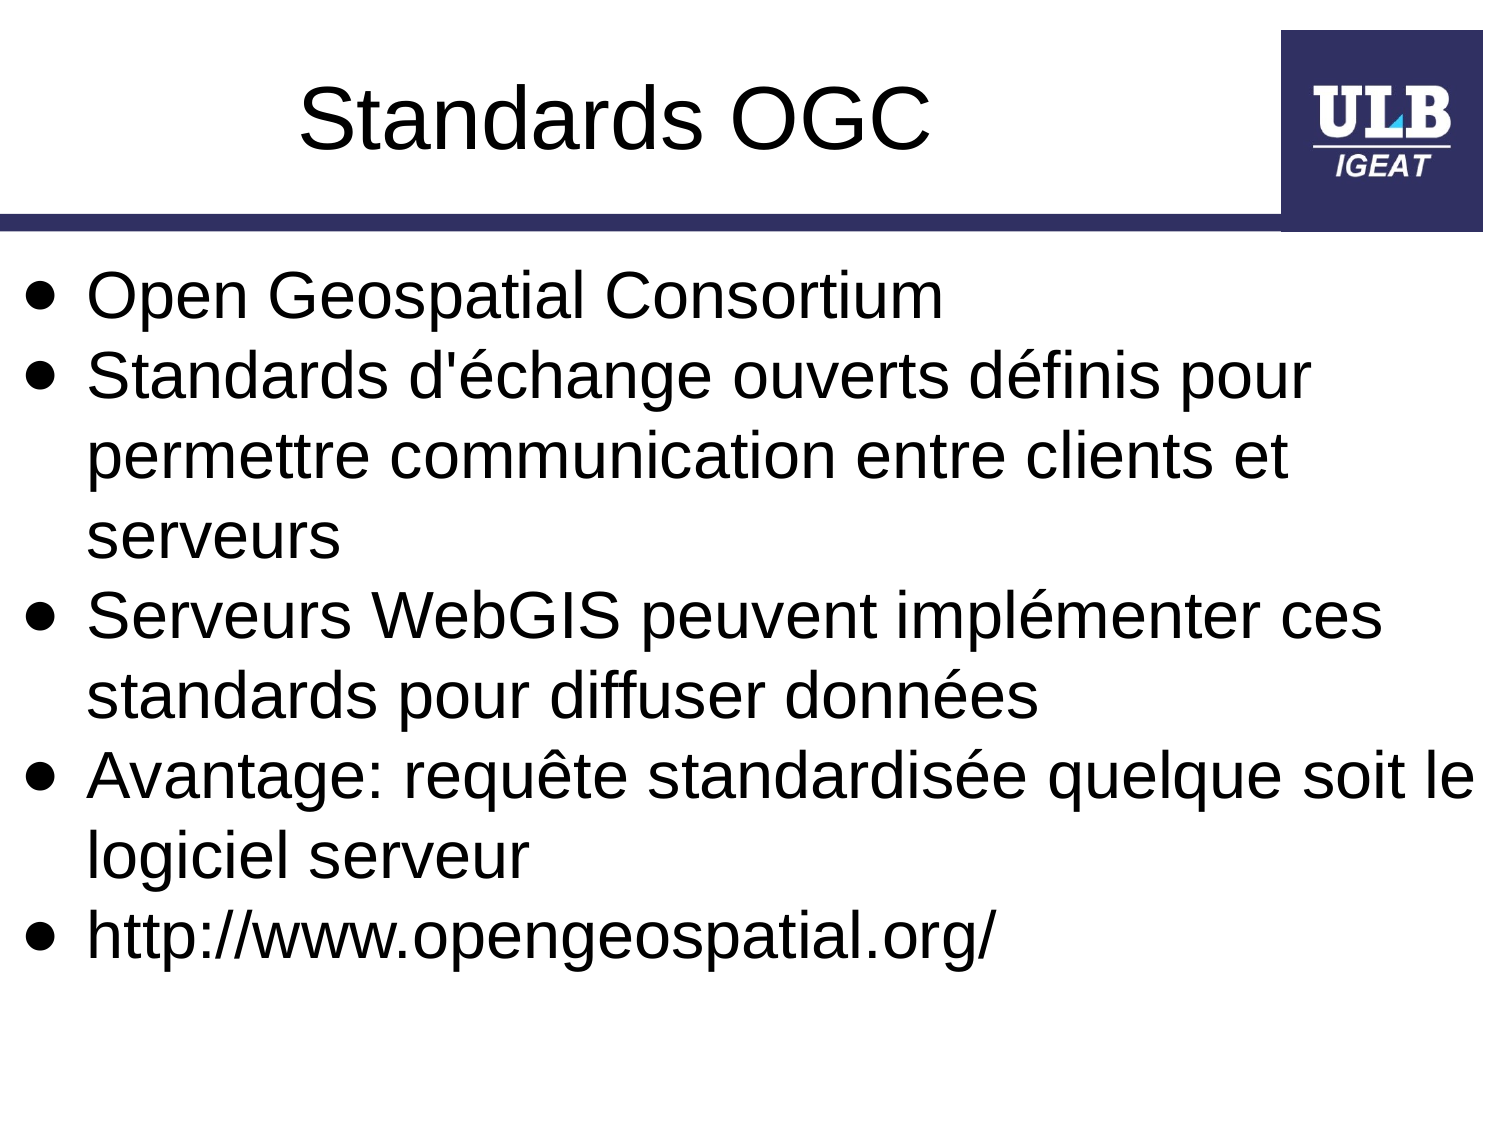

Standards OGC
Open Geospatial Consortium
Standards d'échange ouverts définis pour permettre communication entre clients et serveurs
Serveurs WebGIS peuvent implémenter ces standards pour diffuser données
Avantage: requête standardisée quelque soit le logiciel serveur
http://www.opengeospatial.org/